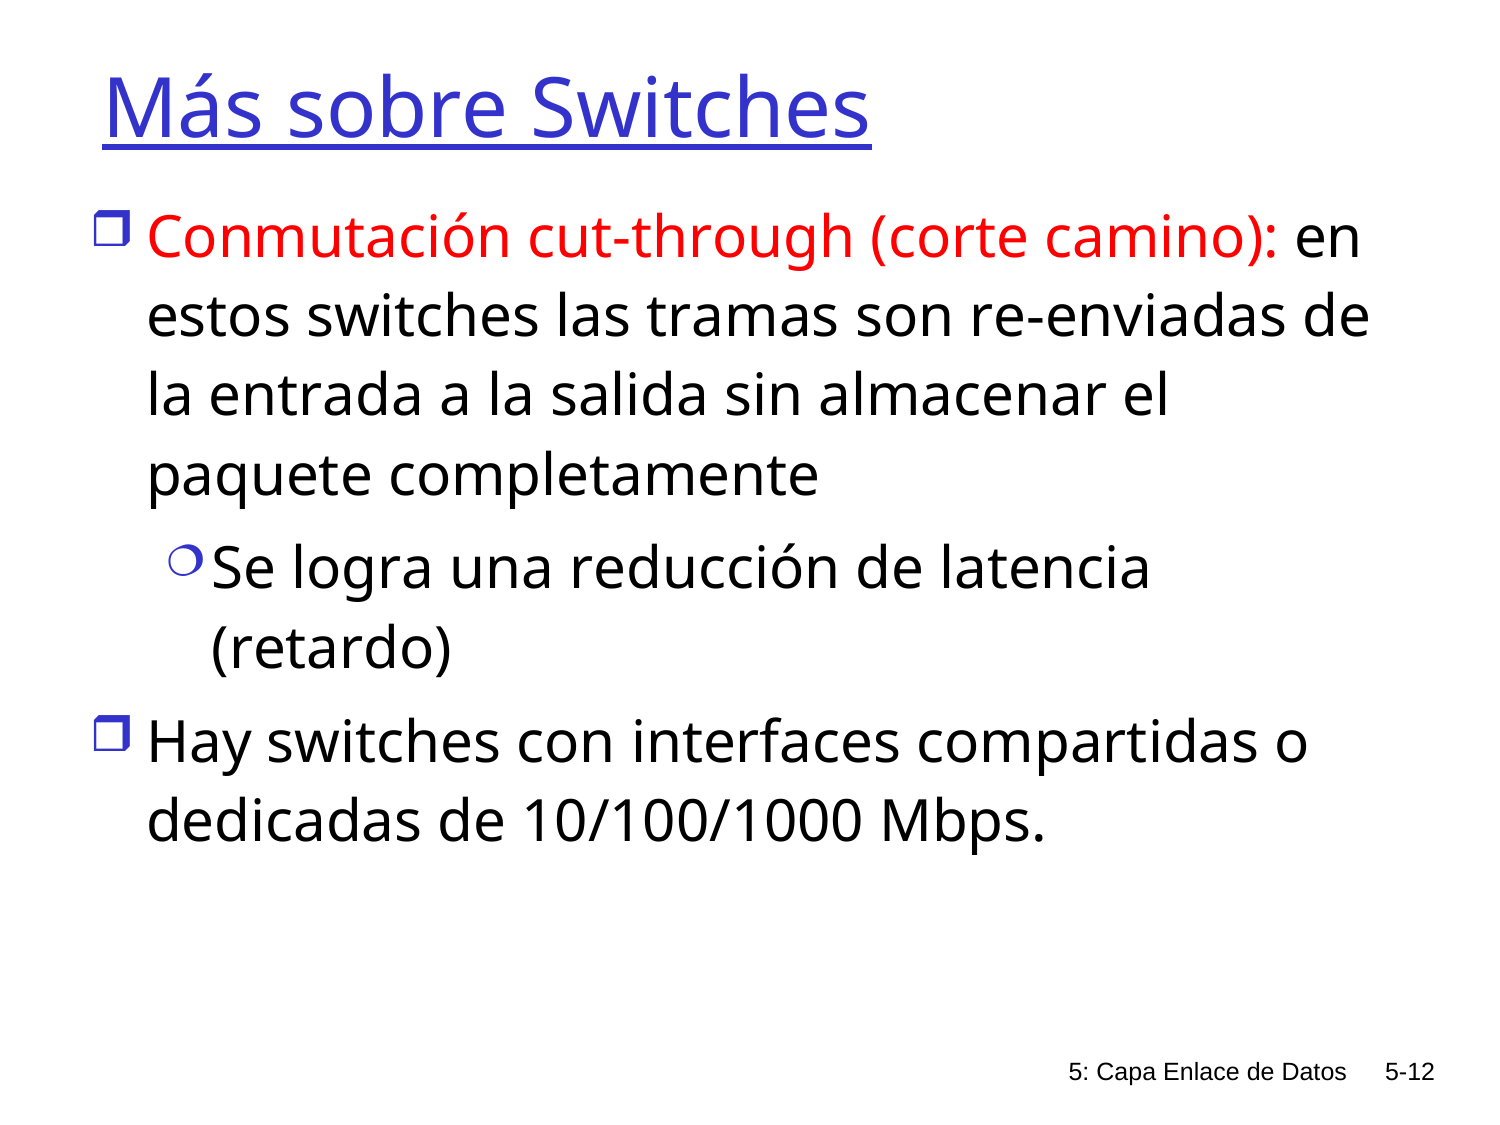

# Más sobre Switches
Conmutación cut-through (corte camino): en estos switches las tramas son re-enviadas de la entrada a la salida sin almacenar el paquete completamente
Se logra una reducción de latencia (retardo)
Hay switches con interfaces compartidas o dedicadas de 10/100/1000 Mbps.
12